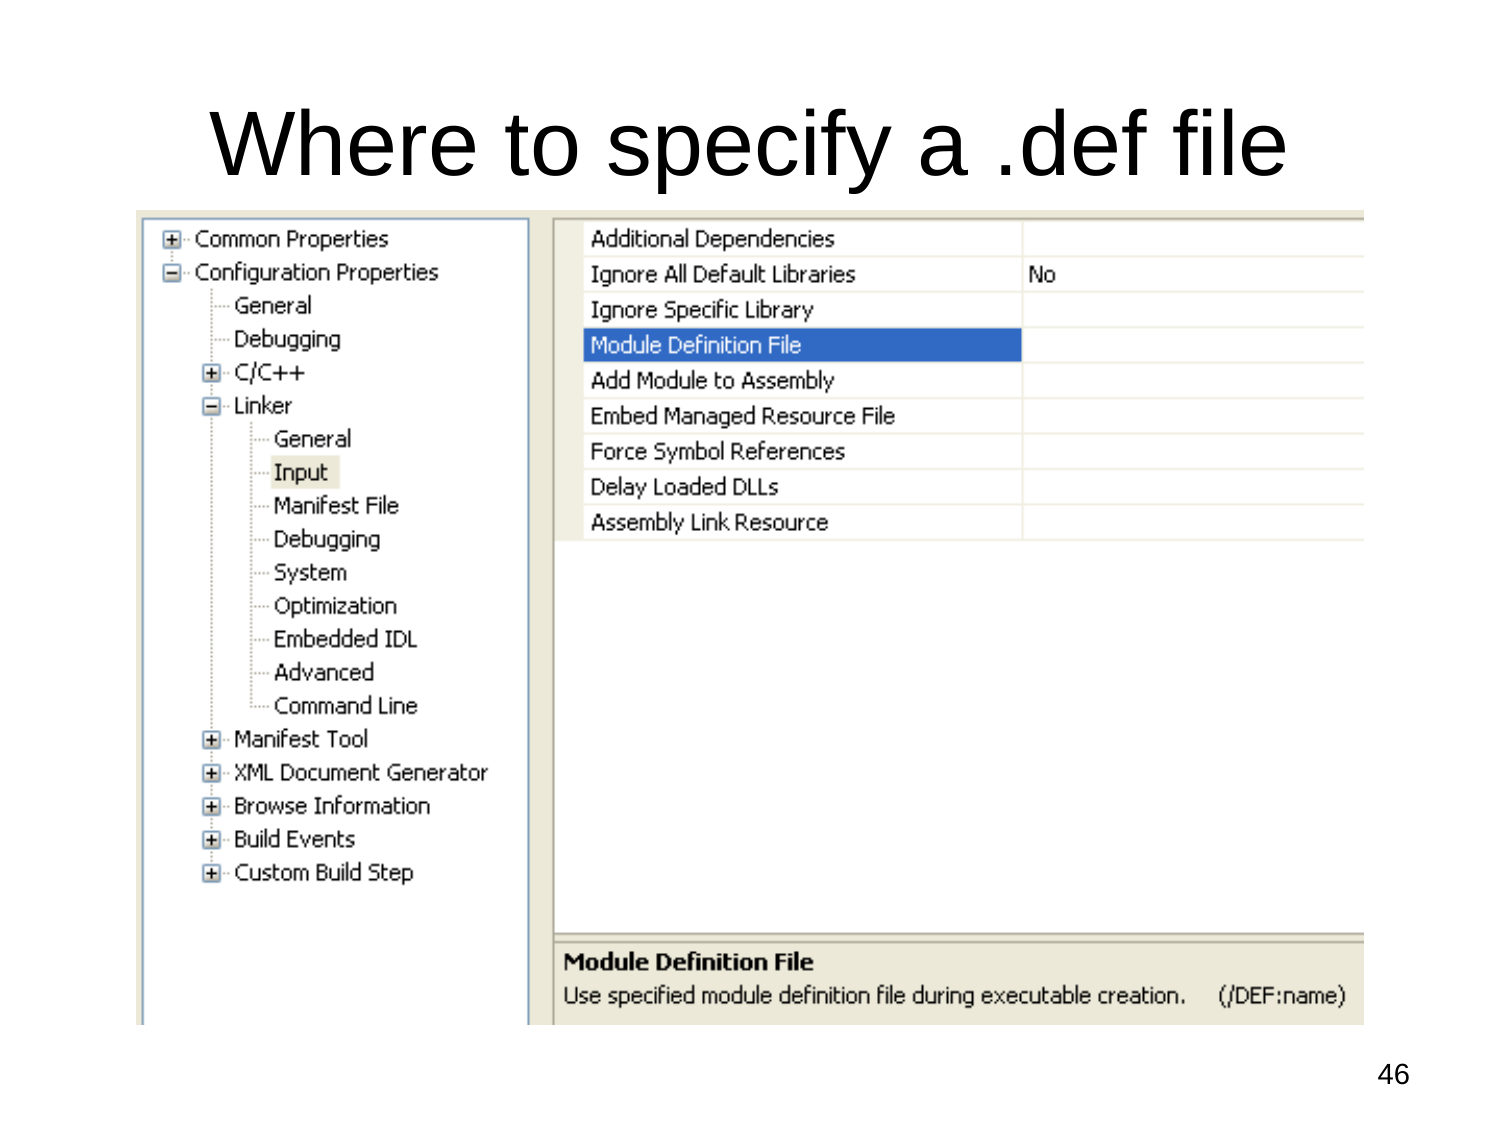

# Where to specify a .def file